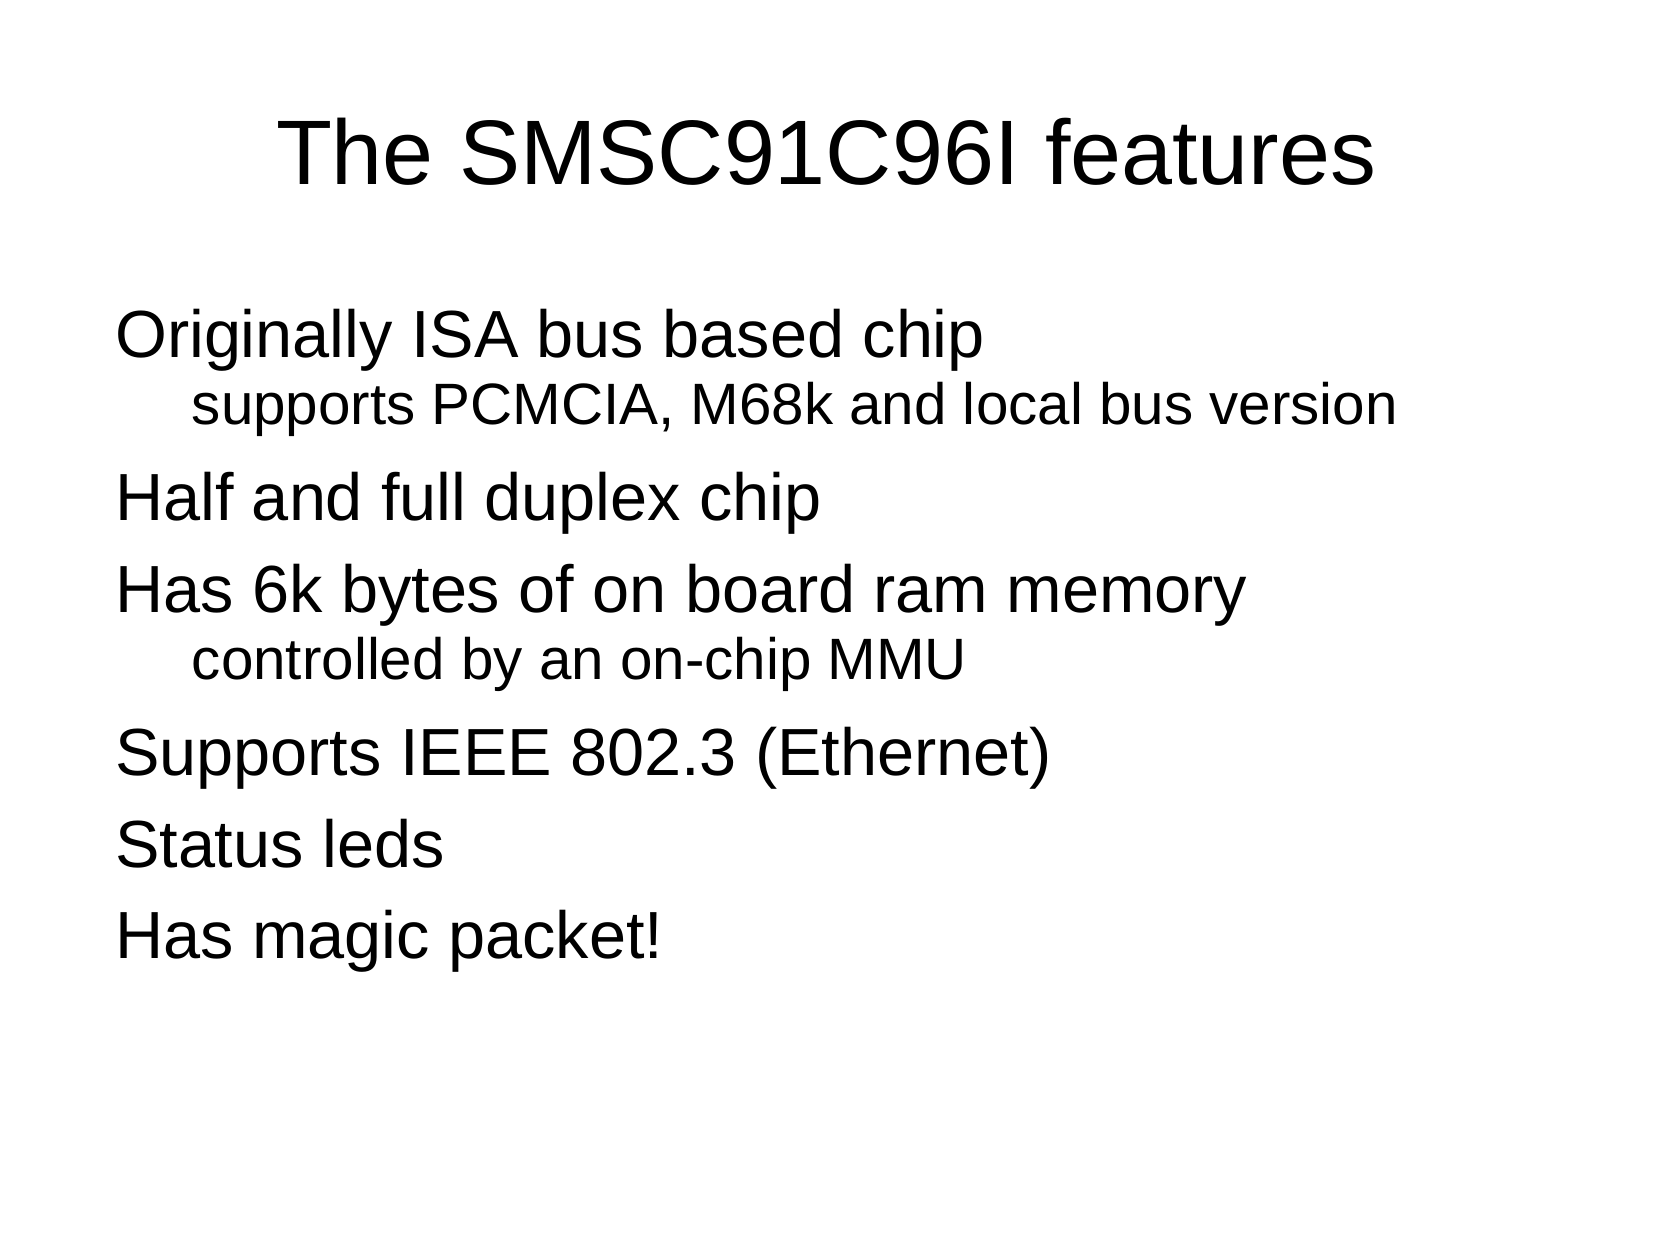

# The SMSC91C96I features
Originally ISA bus based chip
supports PCMCIA, M68k and local bus version
Half and full duplex chip
Has 6k bytes of on board ram memory
controlled by an on-chip MMU
Supports IEEE 802.3 (Ethernet)
Status leds
Has magic packet!